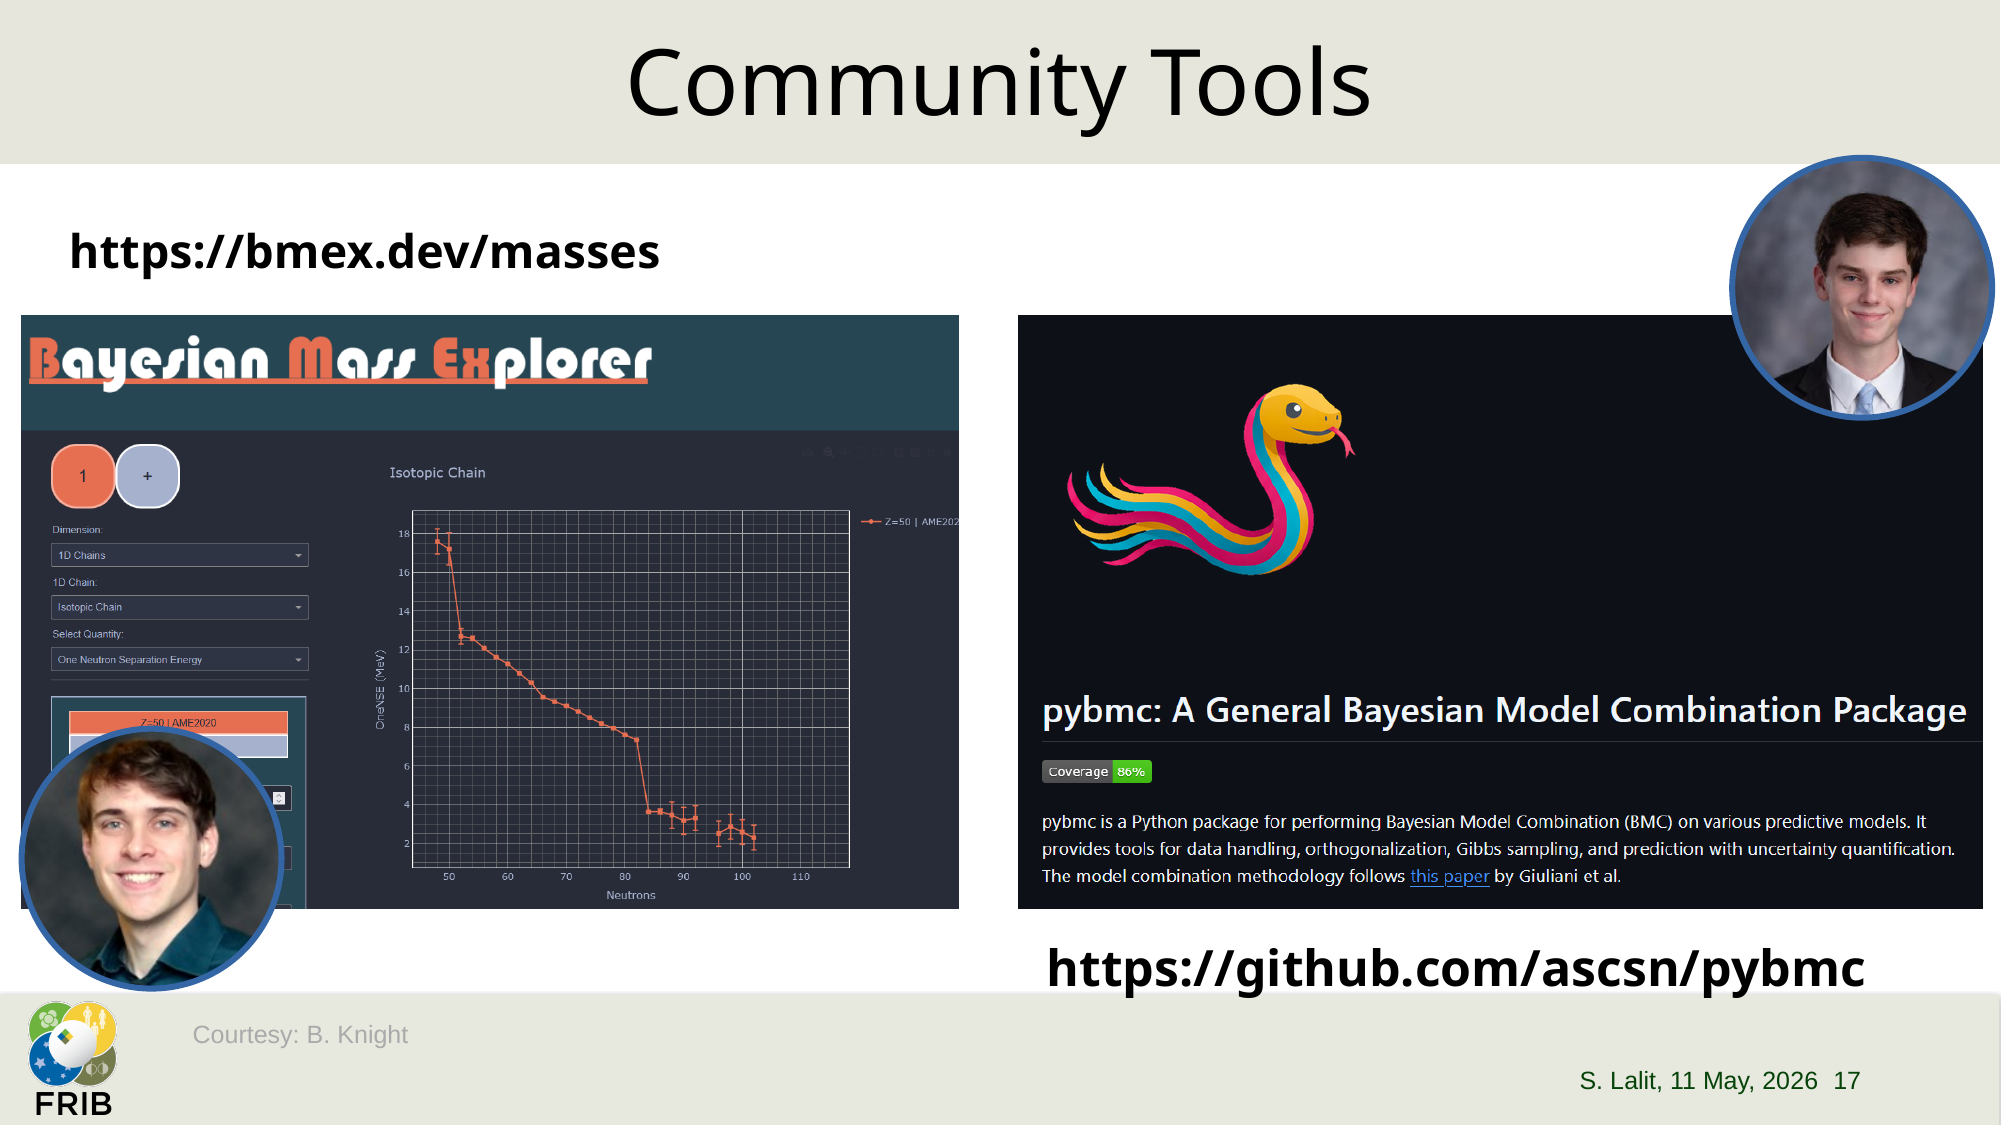

Community Tools
https://bmex.dev/masses
https://github.com/ascsn/pybmc
Courtesy: B. Knight
S. Lalit, 11 May, 2026
17